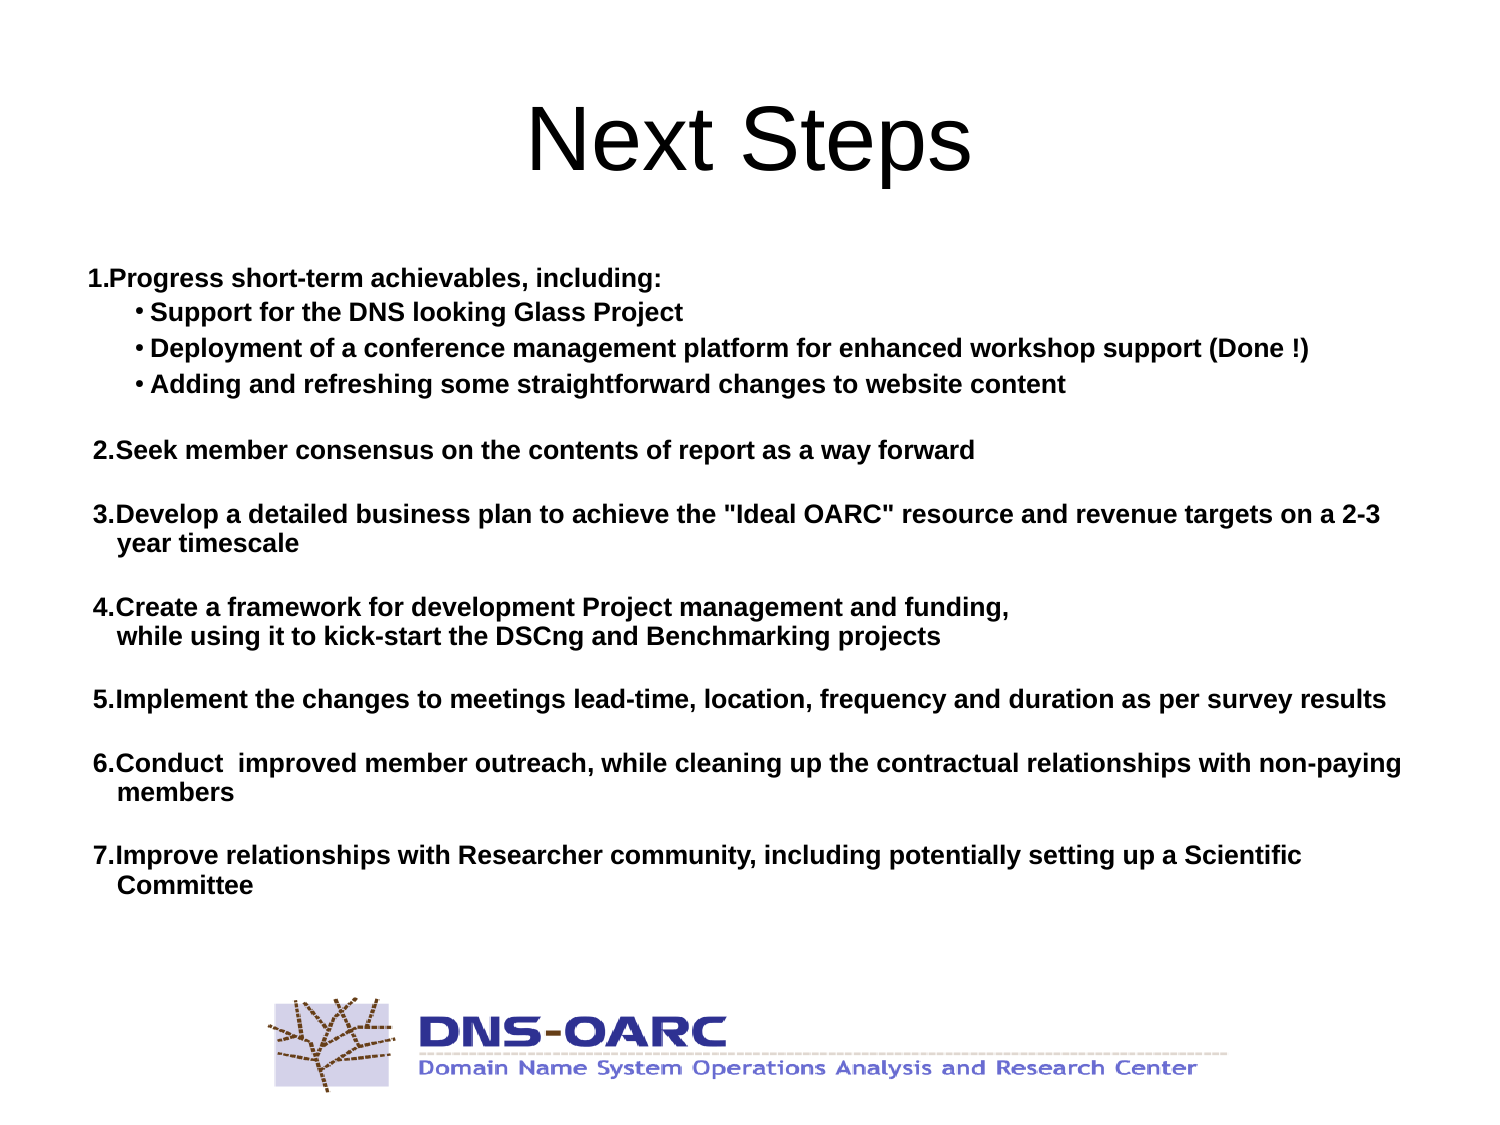

# Next Steps
 Progress short-term achievables, including:
Support for the DNS looking Glass Project
Deployment of a conference management platform for enhanced workshop support (Done !)
Adding and refreshing some straightforward changes to website content
 Seek member consensus on the contents of report as a way forward
 Develop a detailed business plan to achieve the "Ideal OARC" resource and revenue targets on a 2-3 year timescale
 Create a framework for development Project management and funding,
while using it to kick-start the DSCng and Benchmarking projects
 Implement the changes to meetings lead-time, location, frequency and duration as per survey results
 Conduct improved member outreach, while cleaning up the contractual relationships with non-paying members
 Improve relationships with Researcher community, including potentially setting up a Scientific Committee